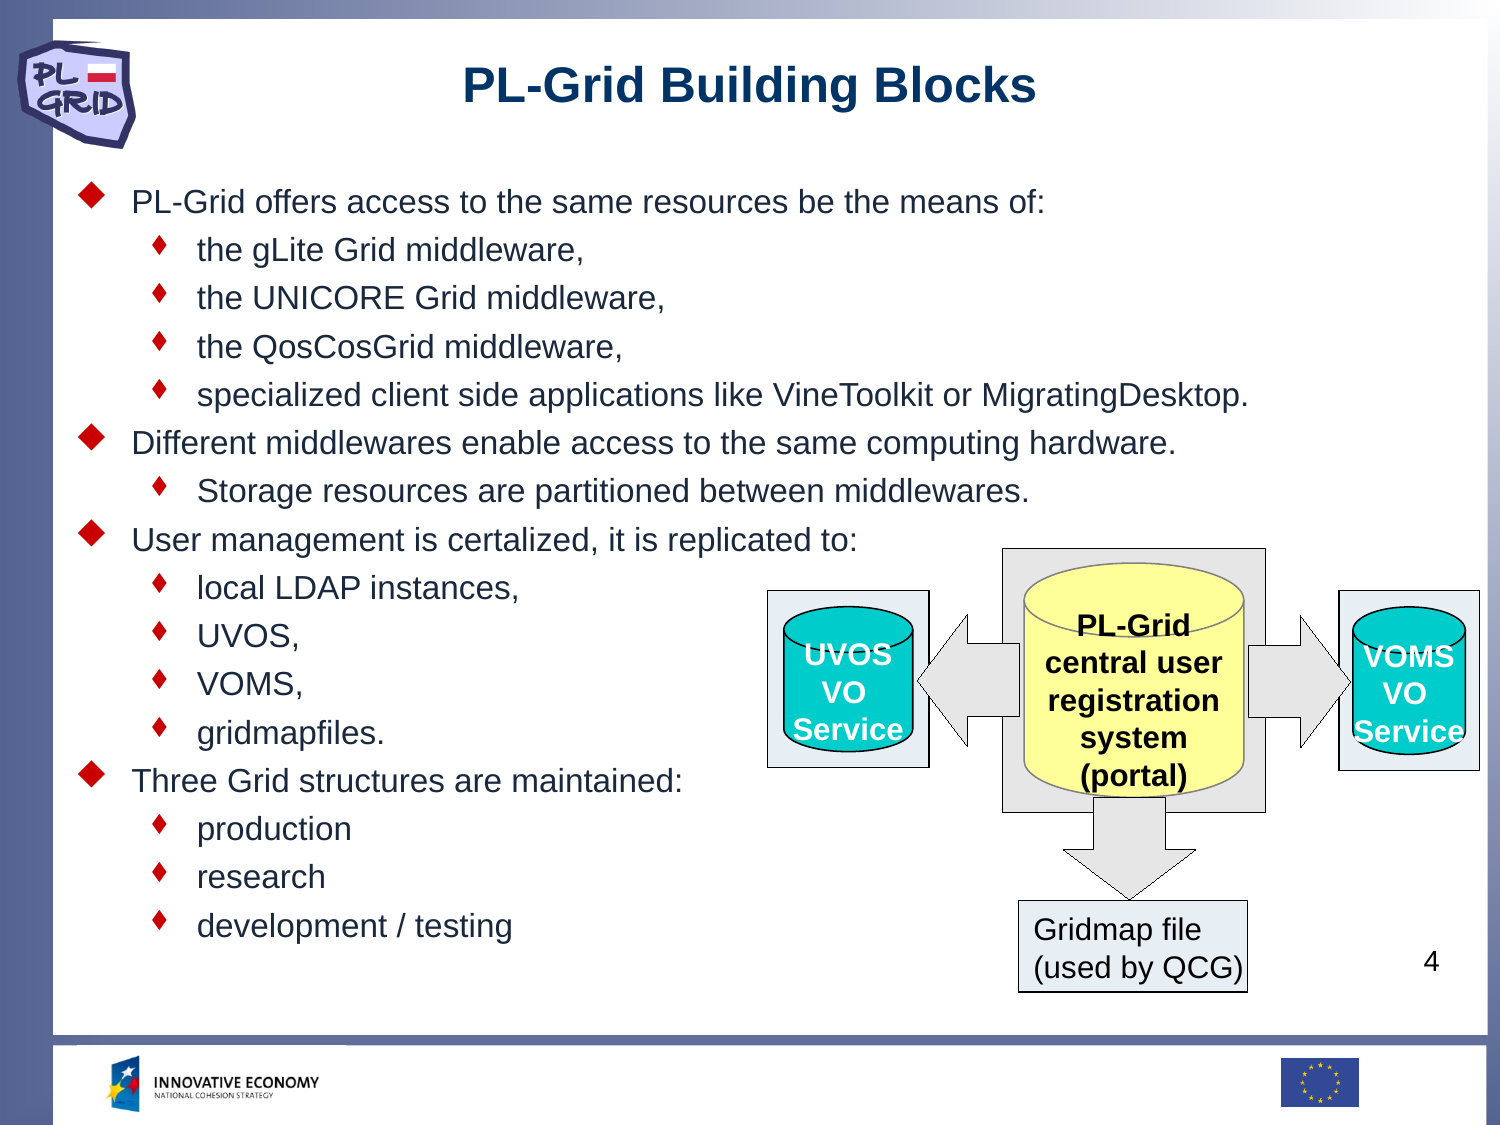

# PL-Grid Building Blocks
PL-Grid offers access to the same resources be the means of:
the gLite Grid middleware,
the UNICORE Grid middleware,
the QosCosGrid middleware,
specialized client side applications like VineToolkit or MigratingDesktop.
Different middlewares enable access to the same computing hardware.
Storage resources are partitioned between middlewares.
User management is certalized, it is replicated to:
local LDAP instances,
UVOS,
VOMS,
gridmapfiles.
Three Grid structures are maintained:
production
research
development / testing
PL-Grid
central user
registration
system
(portal)
UVOS
VO
Service
VOMS
VO
Service
Gridmap file
(used by QCG)